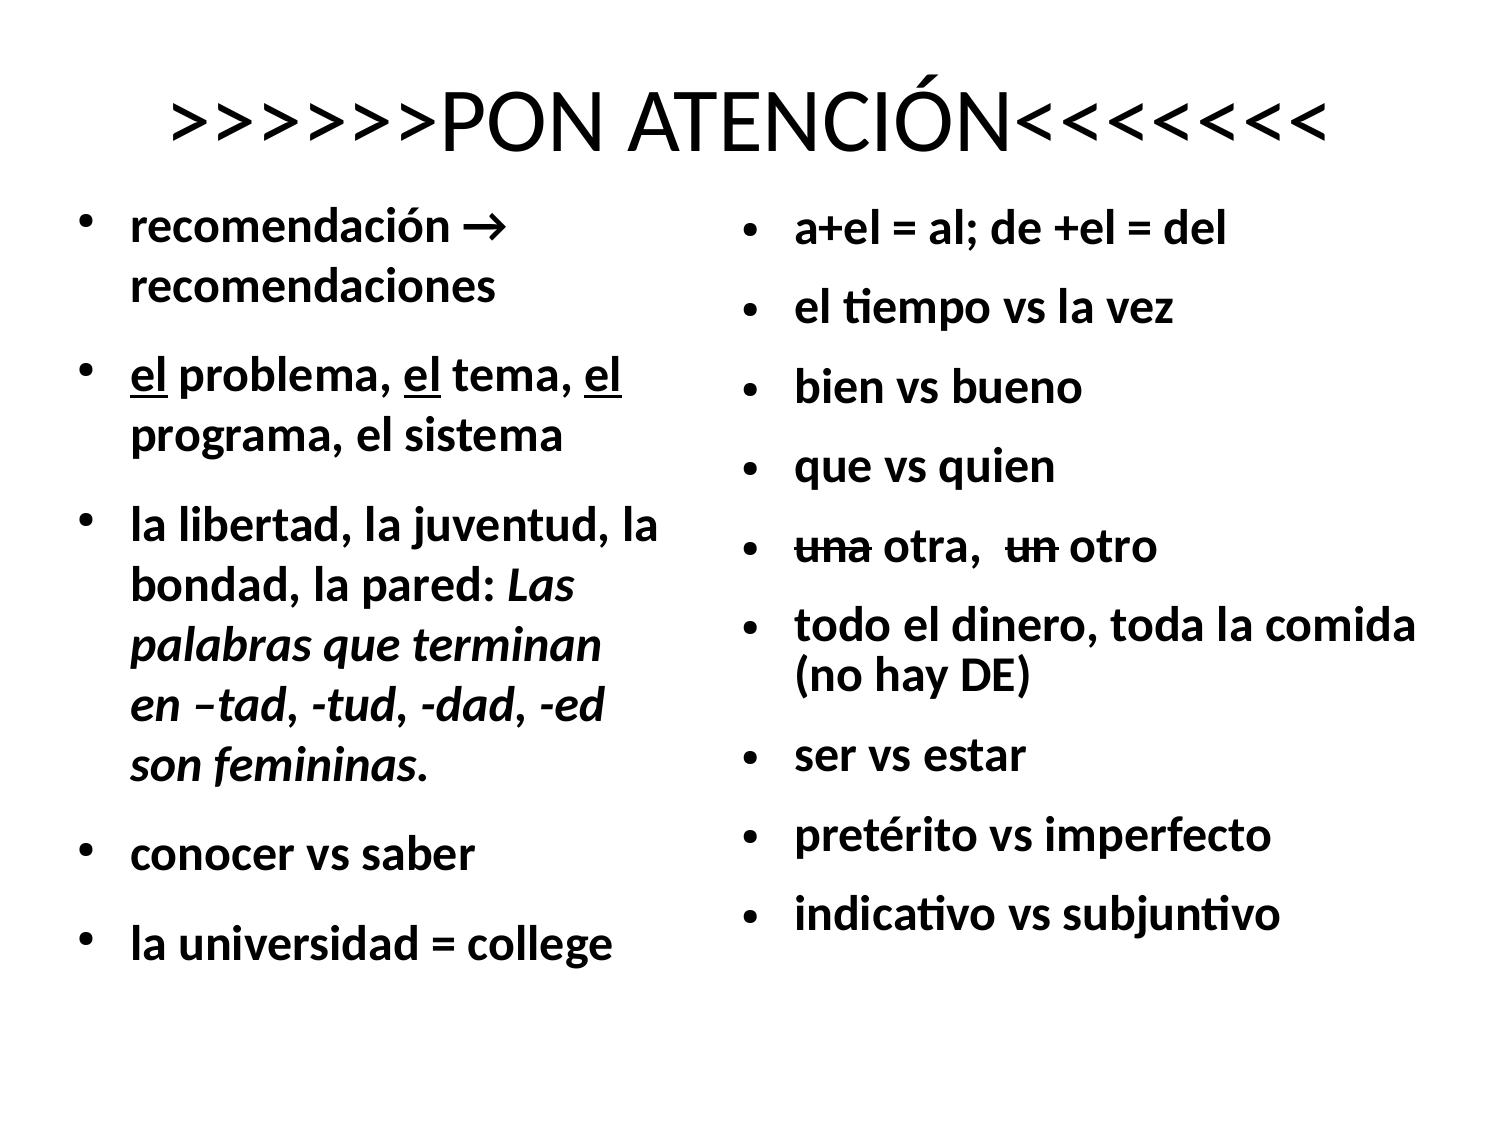

# >>>>>>PON ATENCIÓN<<<<<<<
recomendación → recomendaciones
el problema, el tema, el programa, el sistema
la libertad, la juventud, la bondad, la pared: Las palabras que terminan en –tad, -tud, -dad, -ed son femininas.
conocer vs saber
la universidad = college
a+el = al; de +el = del
el tiempo vs la vez
bien vs bueno
que vs quien
una otra, un otro
todo el dinero, toda la comida (no hay DE)
ser vs estar
pretérito vs imperfecto
indicativo vs subjuntivo